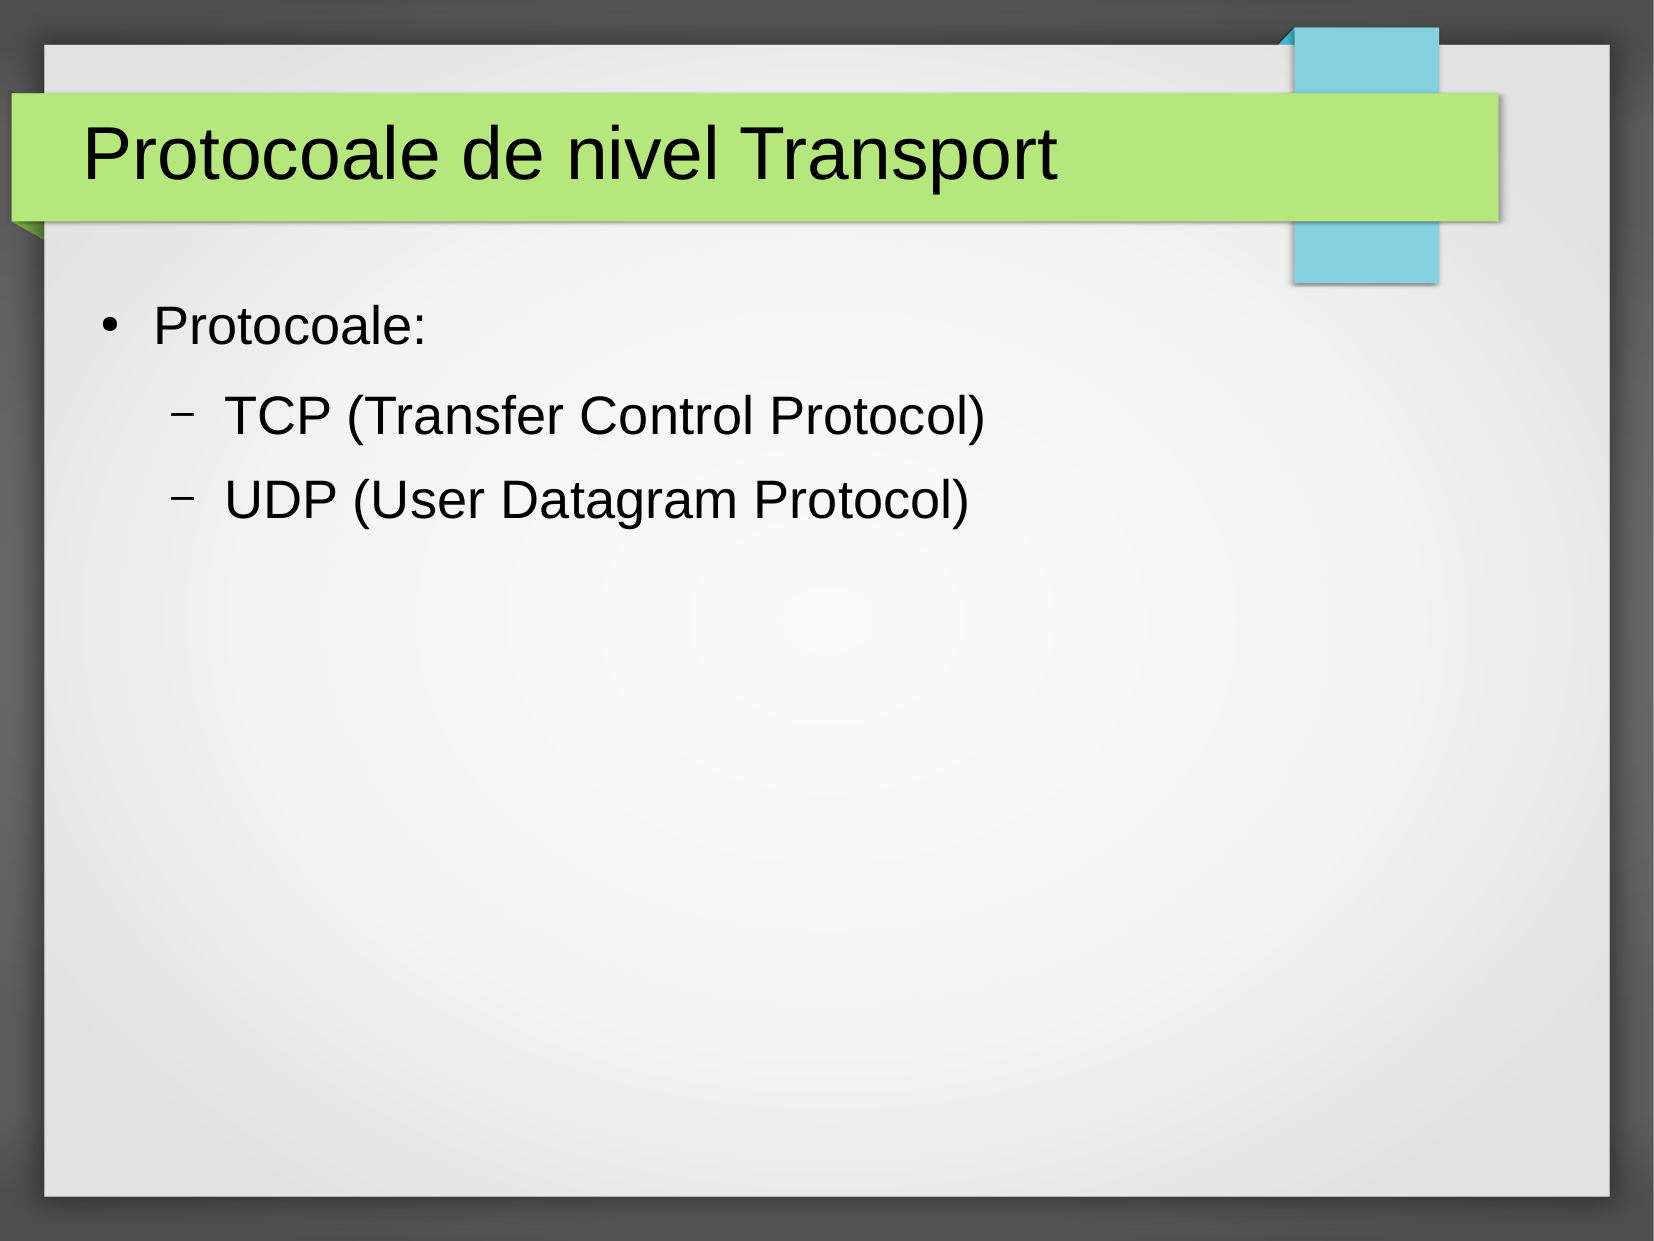

# Protocoale de nivel Transport
Protocoale:
TCP (Transfer Control Protocol)
UDP (User Datagram Protocol)